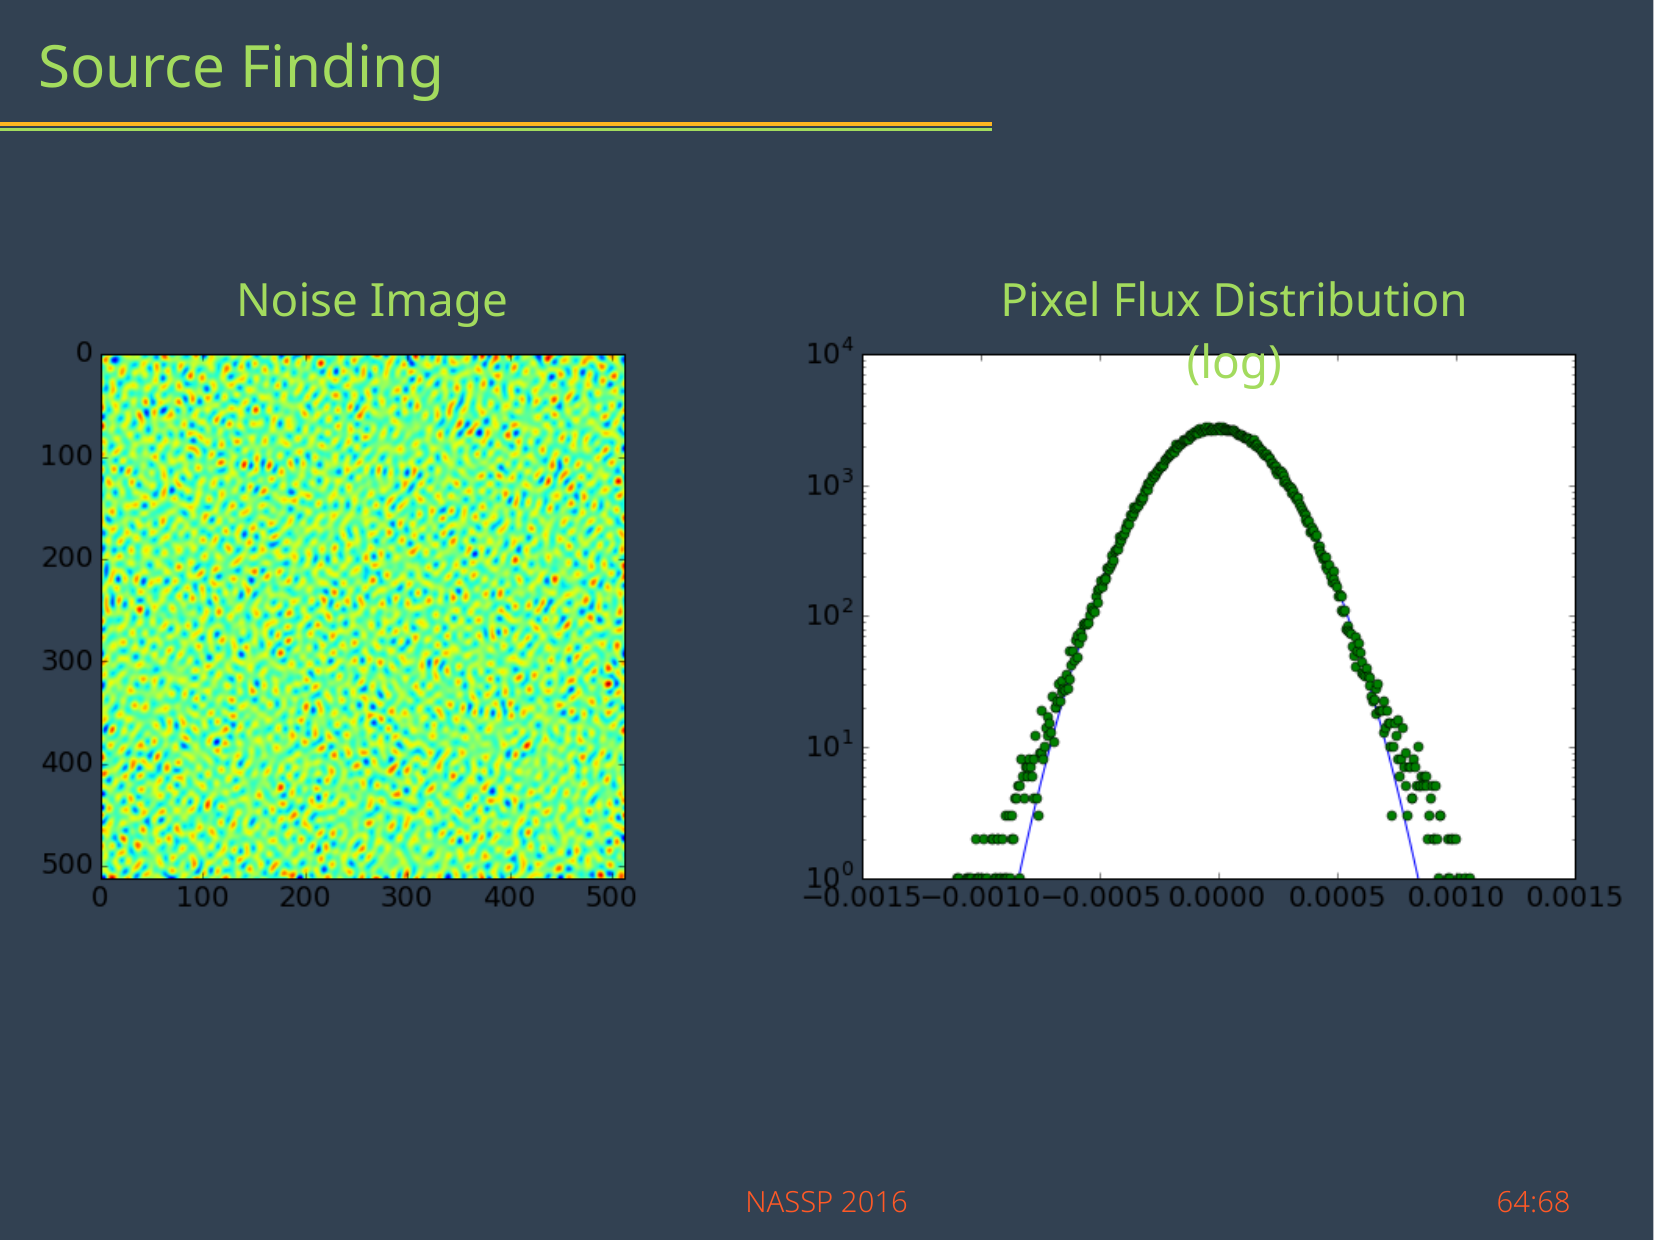

Source Finding
Noise Image
Pixel Flux Distribution (log)
NASSP 2016
64